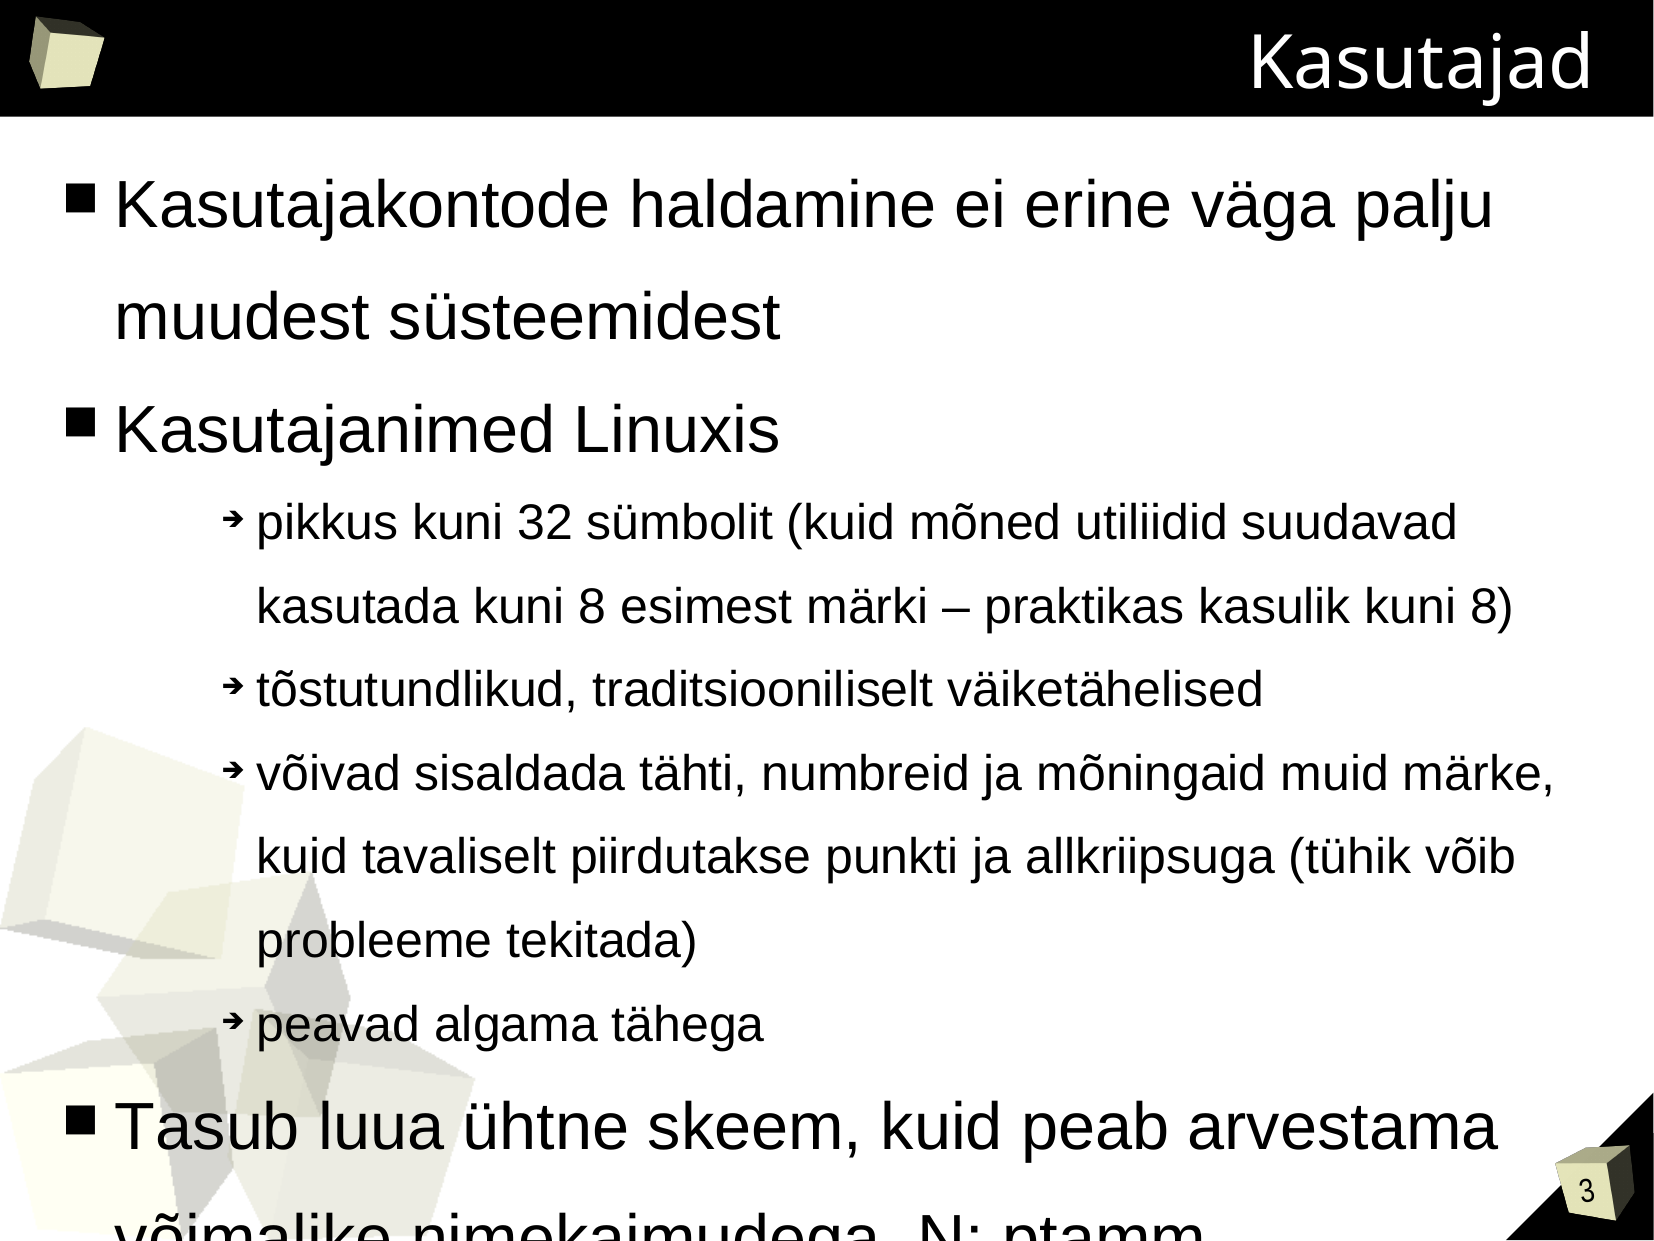

# Kasutajad
Kasutajakontode haldamine ei erine väga palju muudest süsteemidest
Kasutajanimed Linuxis
pikkus kuni 32 sümbolit (kuid mõned utiliidid suudavad kasutada kuni 8 esimest märki – praktikas kasulik kuni 8)
tõstutundlikud, traditsiooniliselt väiketähelised
võivad sisaldada tähti, numbreid ja mõningaid muid märke, kuid tavaliselt piirdutakse punkti ja allkriipsuga (tühik võib probleeme tekitada)
peavad algama tähega
Tasub luua ühtne skeem, kuid peab arvestama võimalike nimekaimudega. N: ptamm